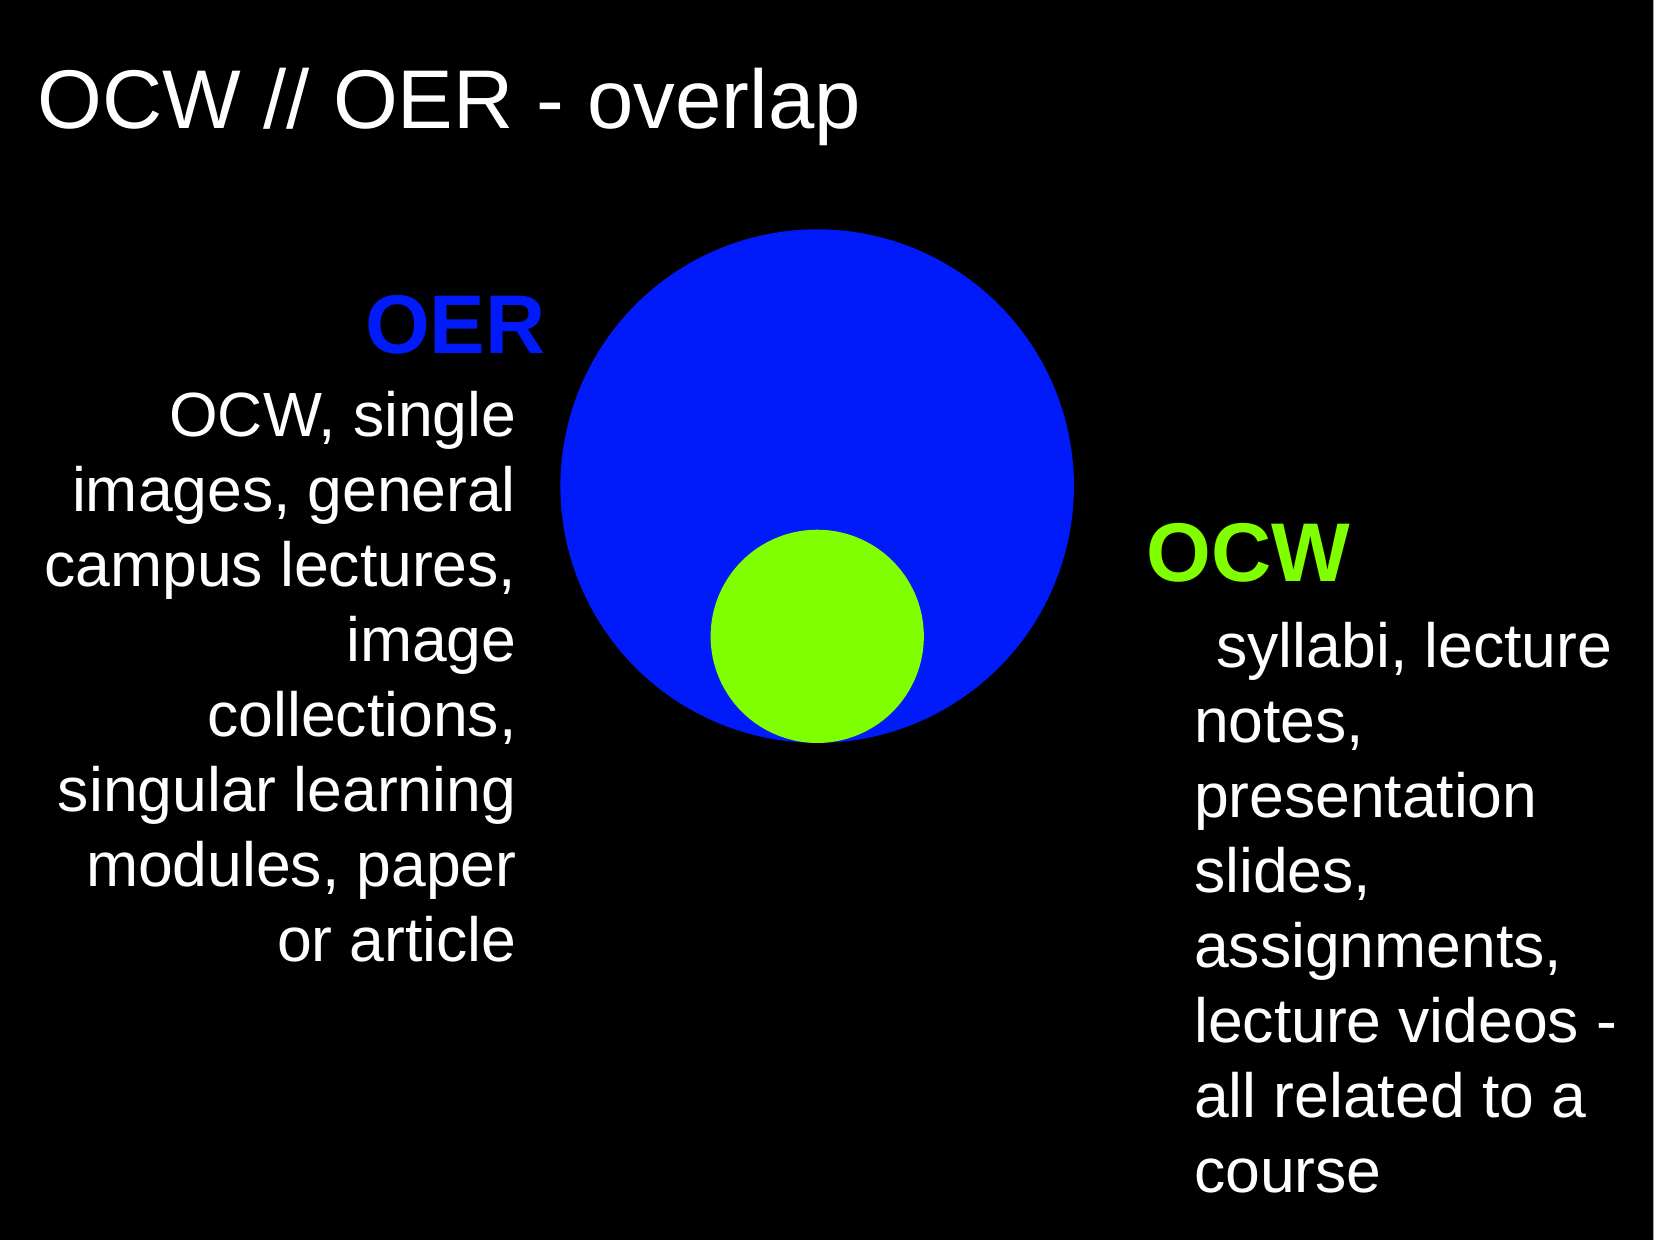

OCW // OER - overlap
OER
OCW, single images, general campus lectures, image collections, singular learning modules, paper or article
OCW
syllabi, lecture notes, presentation slides, assignments, lecture videos - all related to a course